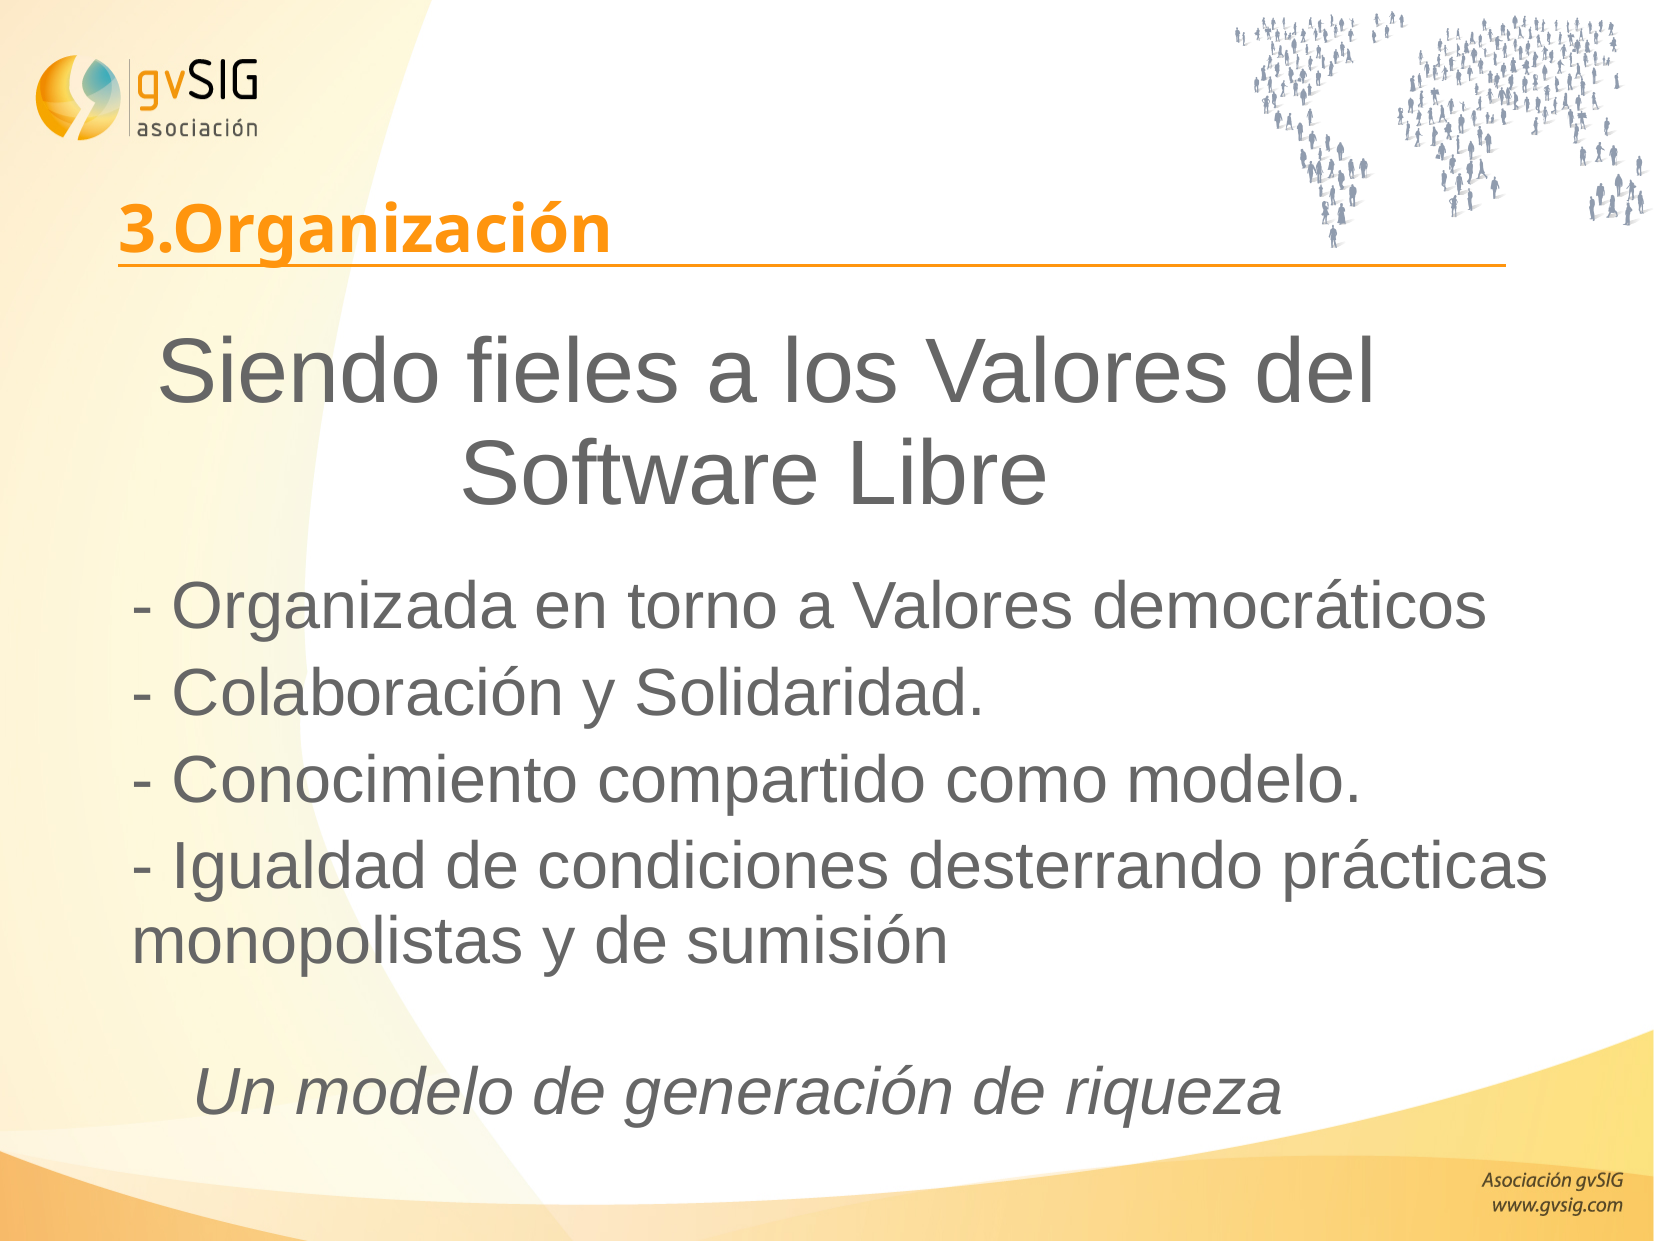

# 3.Organización
Siendo fieles a los Valores del Software Libre
- Organizada en torno a Valores democráticos
- Colaboración y Solidaridad.
- Conocimiento compartido como modelo.
- Igualdad de condiciones desterrando prácticas monopolistas y de sumisión
Un modelo de generación de riqueza